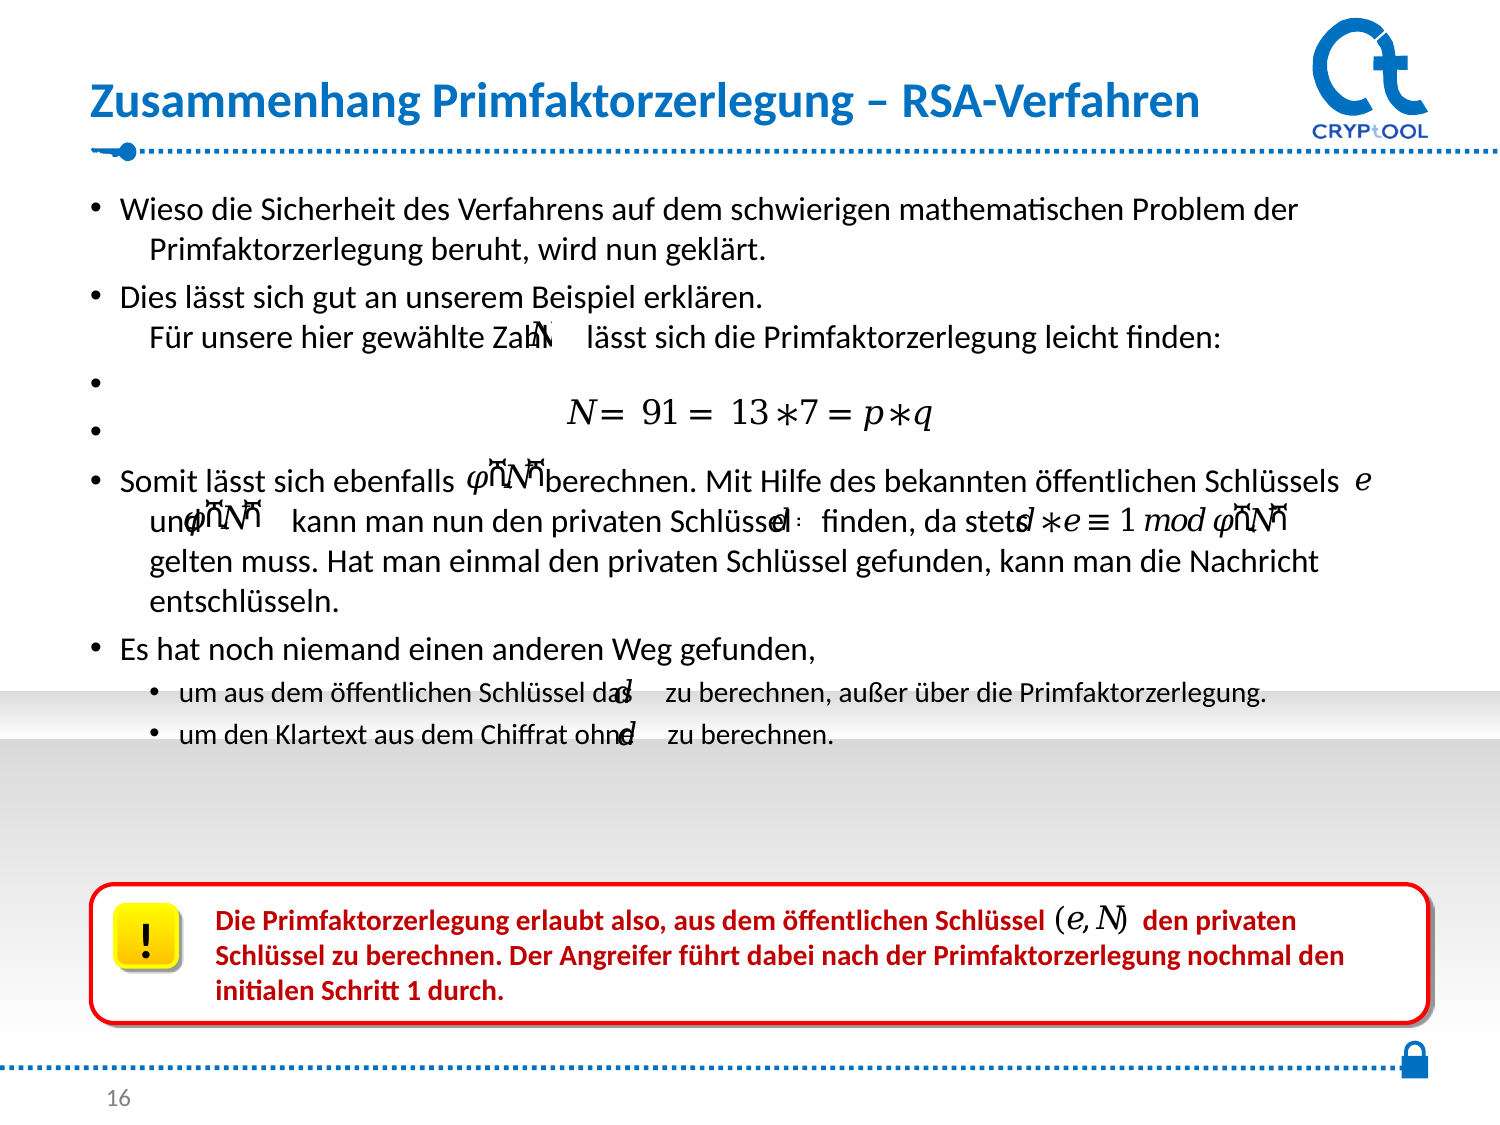

Zusammenhang Primfaktorzerlegung – RSA-Verfahren
# Wieso die Sicherheit des Verfahrens auf dem schwierigen mathematischen Problem der Primfaktorzerlegung beruht, wird nun geklärt.
Dies lässt sich gut an unserem Beispiel erklären.
Für unsere hier gewählte Zahl lässt sich die Primfaktorzerlegung leicht finden:
Somit lässt sich ebenfalls berechnen. Mit Hilfe des bekannten öffentlichen Schlüssels und kann man nun den privaten Schlüssel finden, da stets
gelten muss. Hat man einmal den privaten Schlüssel gefunden, kann man die Nachricht entschlüsseln.
Es hat noch niemand einen anderen Weg gefunden,
um aus dem öffentlichen Schlüssel das zu berechnen, außer über die Primfaktorzerlegung.
um den Klartext aus dem Chiffrat ohne zu berechnen.
Die Primfaktorzerlegung erlaubt also, aus dem öffentlichen Schlüssel den privaten Schlüssel zu berechnen. Der Angreifer führt dabei nach der Primfaktorzerlegung nochmal den initialen Schritt 1 durch.
!